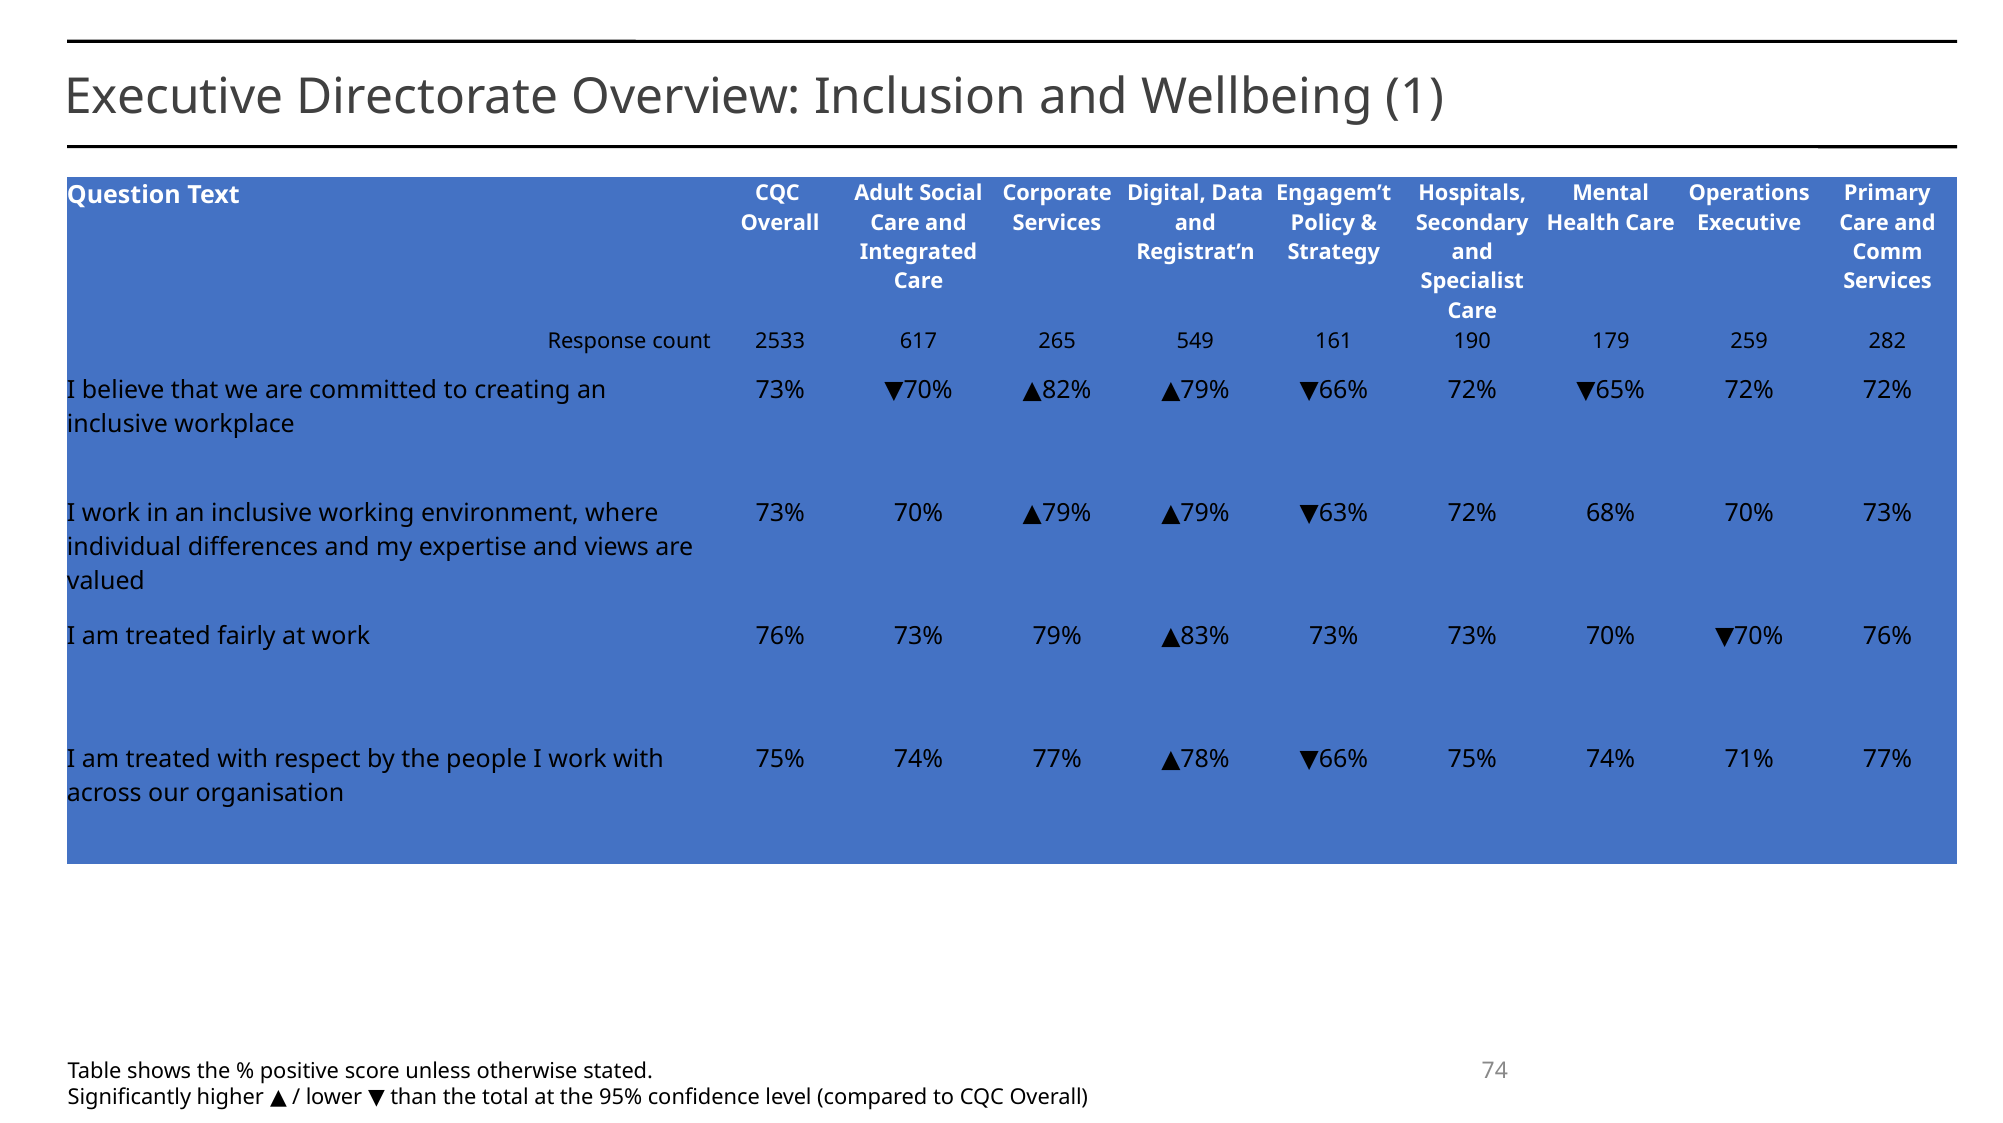

# Executive Directorate Overview: Inclusion and Wellbeing (1)
| Question Text | CQC Overall | Adult Social Care and Integrated Care | Corporate Services | Digital, Data and Registrat’n | Engagem’t Policy & Strategy | Hospitals, Secondary and Specialist Care | Mental Health Care | Operations Executive | Primary Care and Comm Services |
| --- | --- | --- | --- | --- | --- | --- | --- | --- | --- |
| Response count | 2533 | 617 | 265 | 549 | 161 | 190 | 179 | 259 | 282 |
| I believe that we are committed to creating an inclusive workplace | 73% | ▼70% | ▲82% | ▲79% | ▼66% | 72% | ▼65% | 72% | 72% |
| I work in an inclusive working environment, where individual differences and my expertise and views are valued | 73% | 70% | ▲79% | ▲79% | ▼63% | 72% | 68% | 70% | 73% |
| I am treated fairly at work | 76% | 73% | 79% | ▲83% | 73% | 73% | 70% | ▼70% | 76% |
| I am treated with respect by the people I work with across our organisation | 75% | 74% | 77% | ▲78% | ▼66% | 75% | 74% | 71% | 77% |
Table shows the % positive score unless otherwise stated.
Significantly higher ▲ / lower ▼ than the total at the 95% confidence level (compared to CQC Overall)